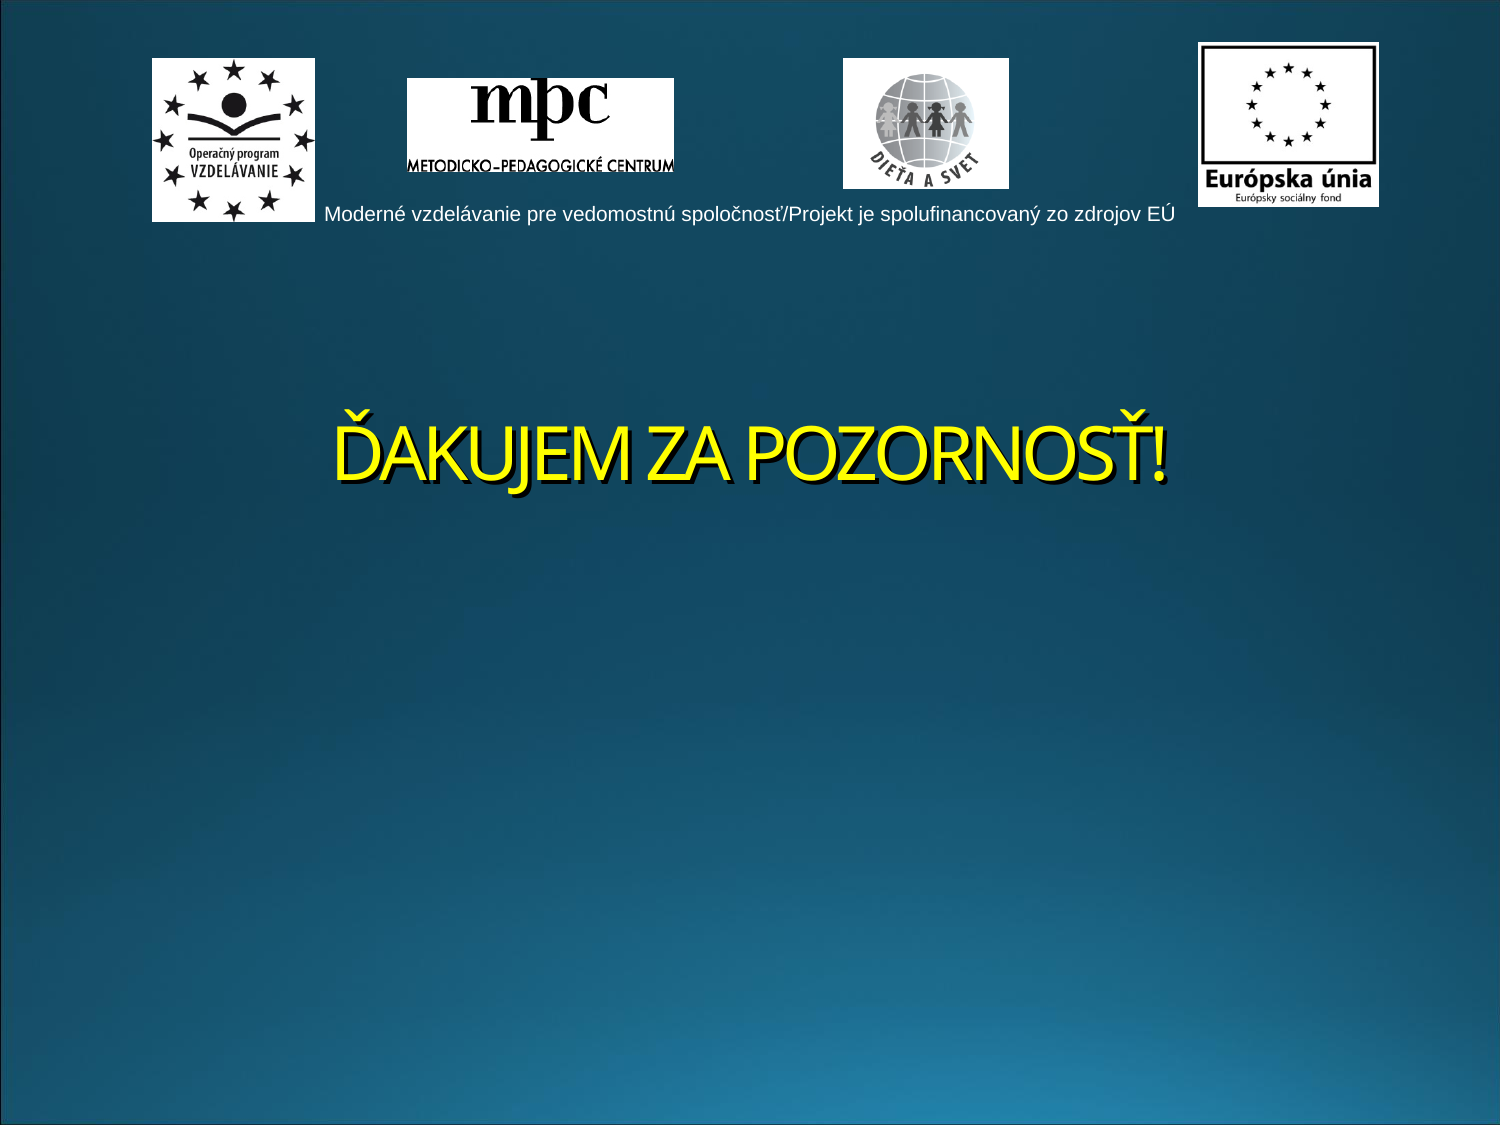

Moderné vzdelávanie pre vedomostnú spoločnosť/Projekt je spolufinancovaný zo zdrojov EÚ
# ĎAKUJEM ZA POZORNOSŤ!